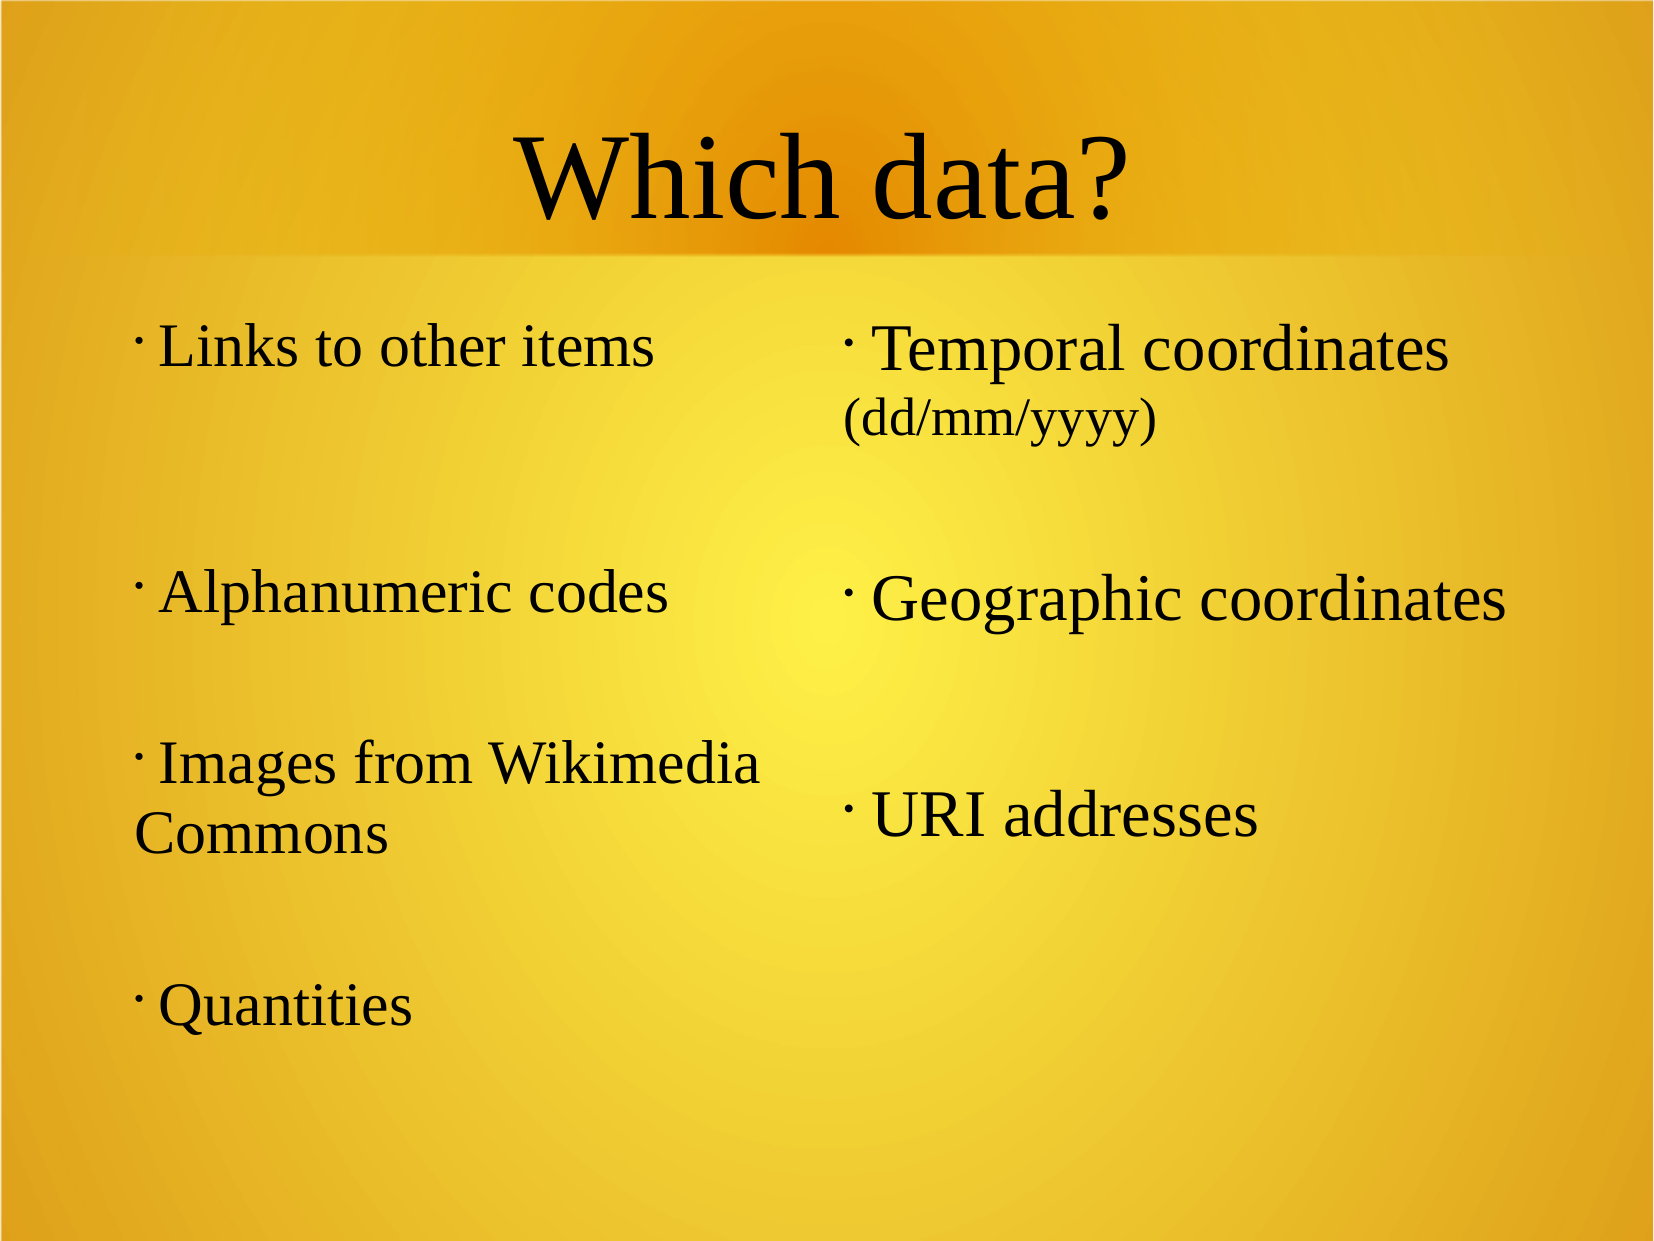

# Which data?
 Links to other items
 Alphanumeric codes
 Images from Wikimedia Commons
 Quantities
 Temporal coordinates (dd/mm/yyyy)
 Geographic coordinates
 URI addresses